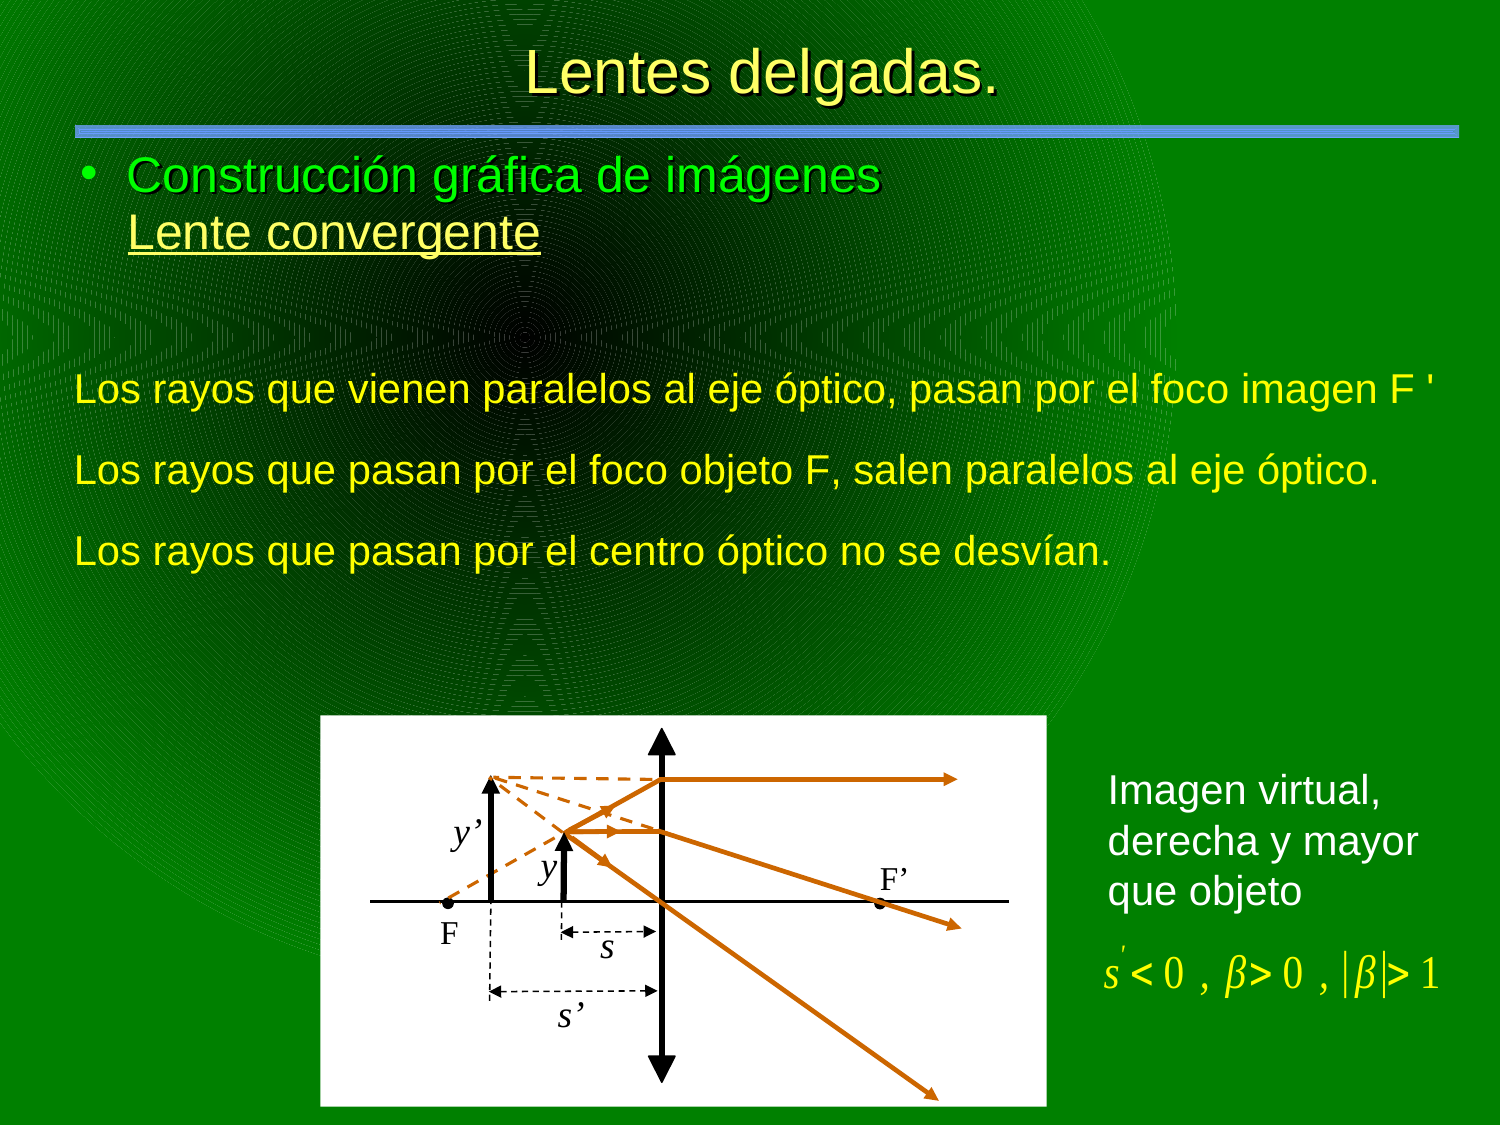

Lentes delgadas.
Construcción gráfica de imágenes
Lente convergente
Los rayos que vienen paralelos al eje óptico, pasan por el foco imagen F '
Los rayos que pasan por el foco objeto F, salen paralelos al eje óptico.
Los rayos que pasan por el centro óptico no se desvían.
F’
F
Imagen virtual,
derecha y mayor que objeto
y’
y
s’
s